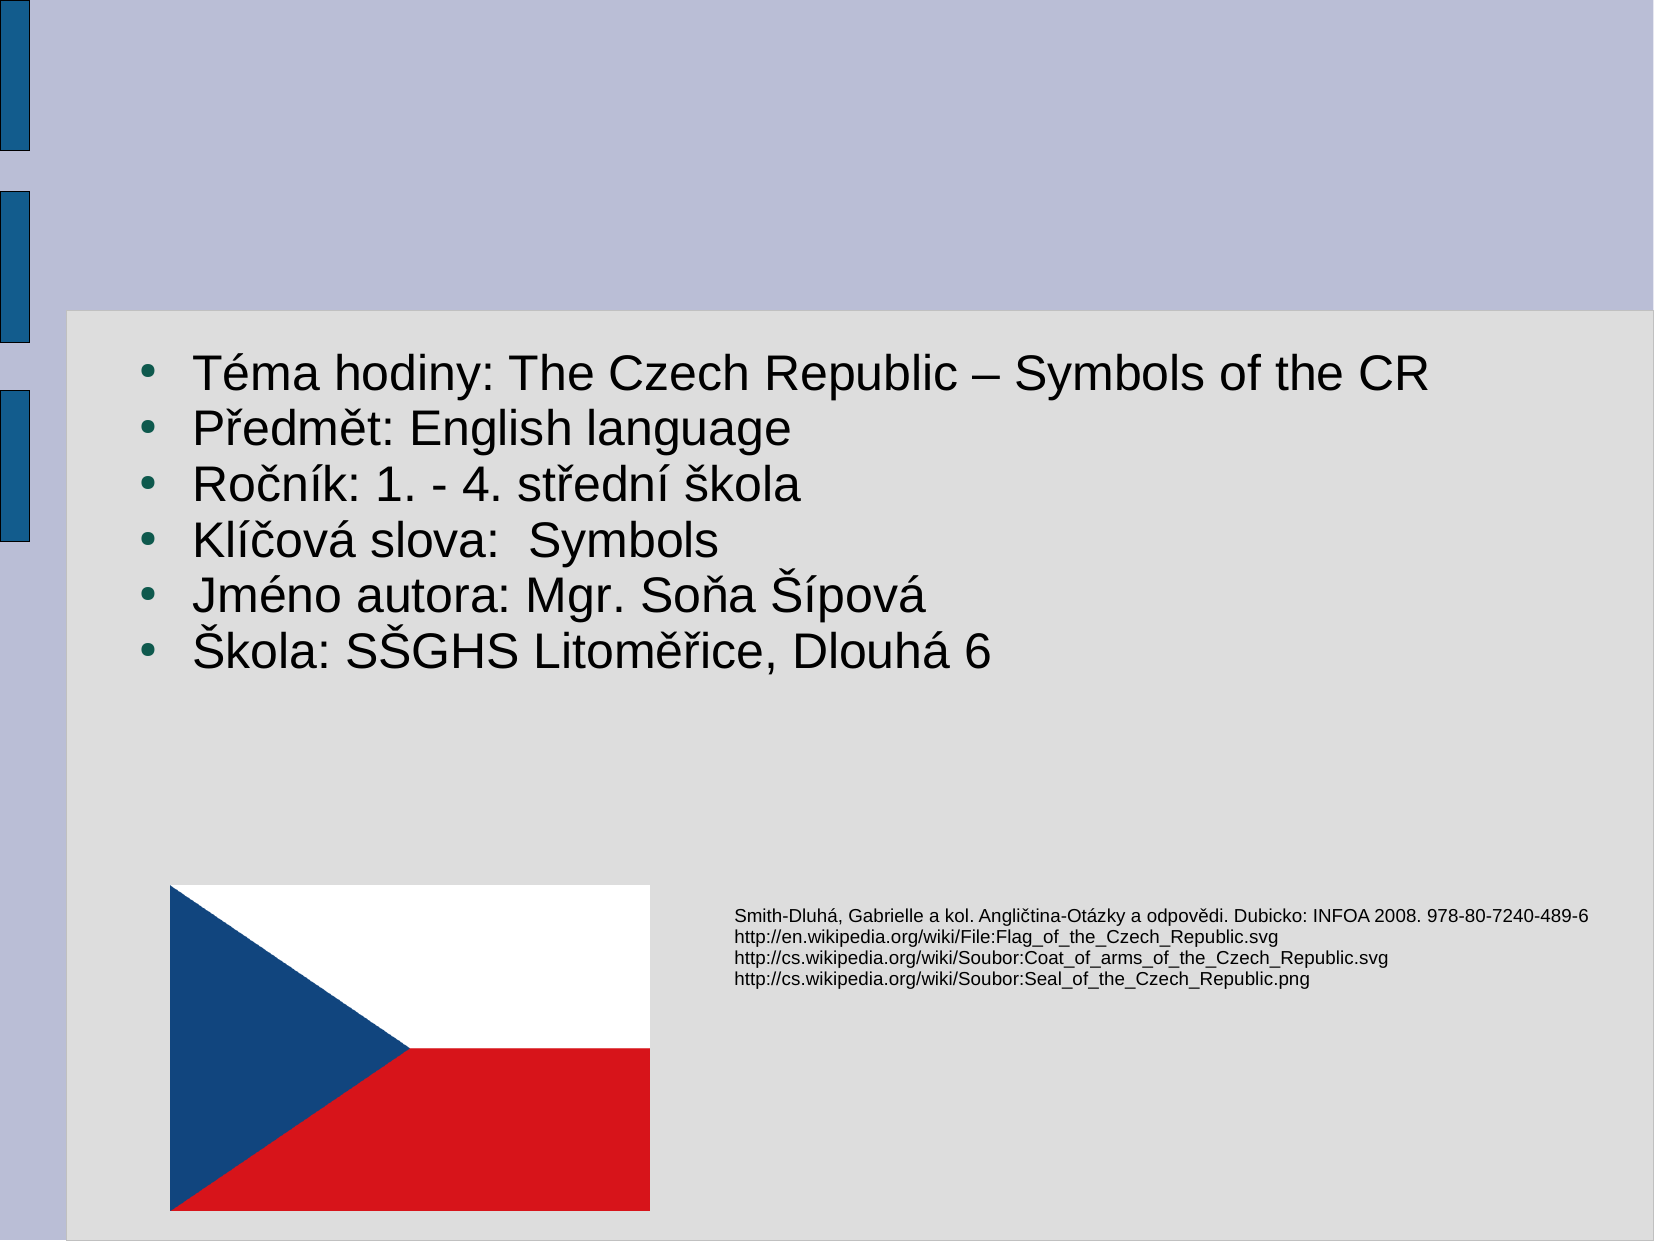

# Téma hodiny: The Czech Republic – Symbols of the CR
Předmět: English language
Ročník: 1. - 4. střední škola
Klíčová slova: Symbols
Jméno autora: Mgr. Soňa Šípová
Škola: SŠGHS Litoměřice, Dlouhá 6
Smith-Dluhá, Gabrielle a kol. Angličtina-Otázky a odpovědi. Dubicko: INFOA 2008. 978-80-7240-489-6
http://en.wikipedia.org/wiki/File:Flag_of_the_Czech_Republic.svg
http://cs.wikipedia.org/wiki/Soubor:Coat_of_arms_of_the_Czech_Republic.svg
http://cs.wikipedia.org/wiki/Soubor:Seal_of_the_Czech_Republic.png